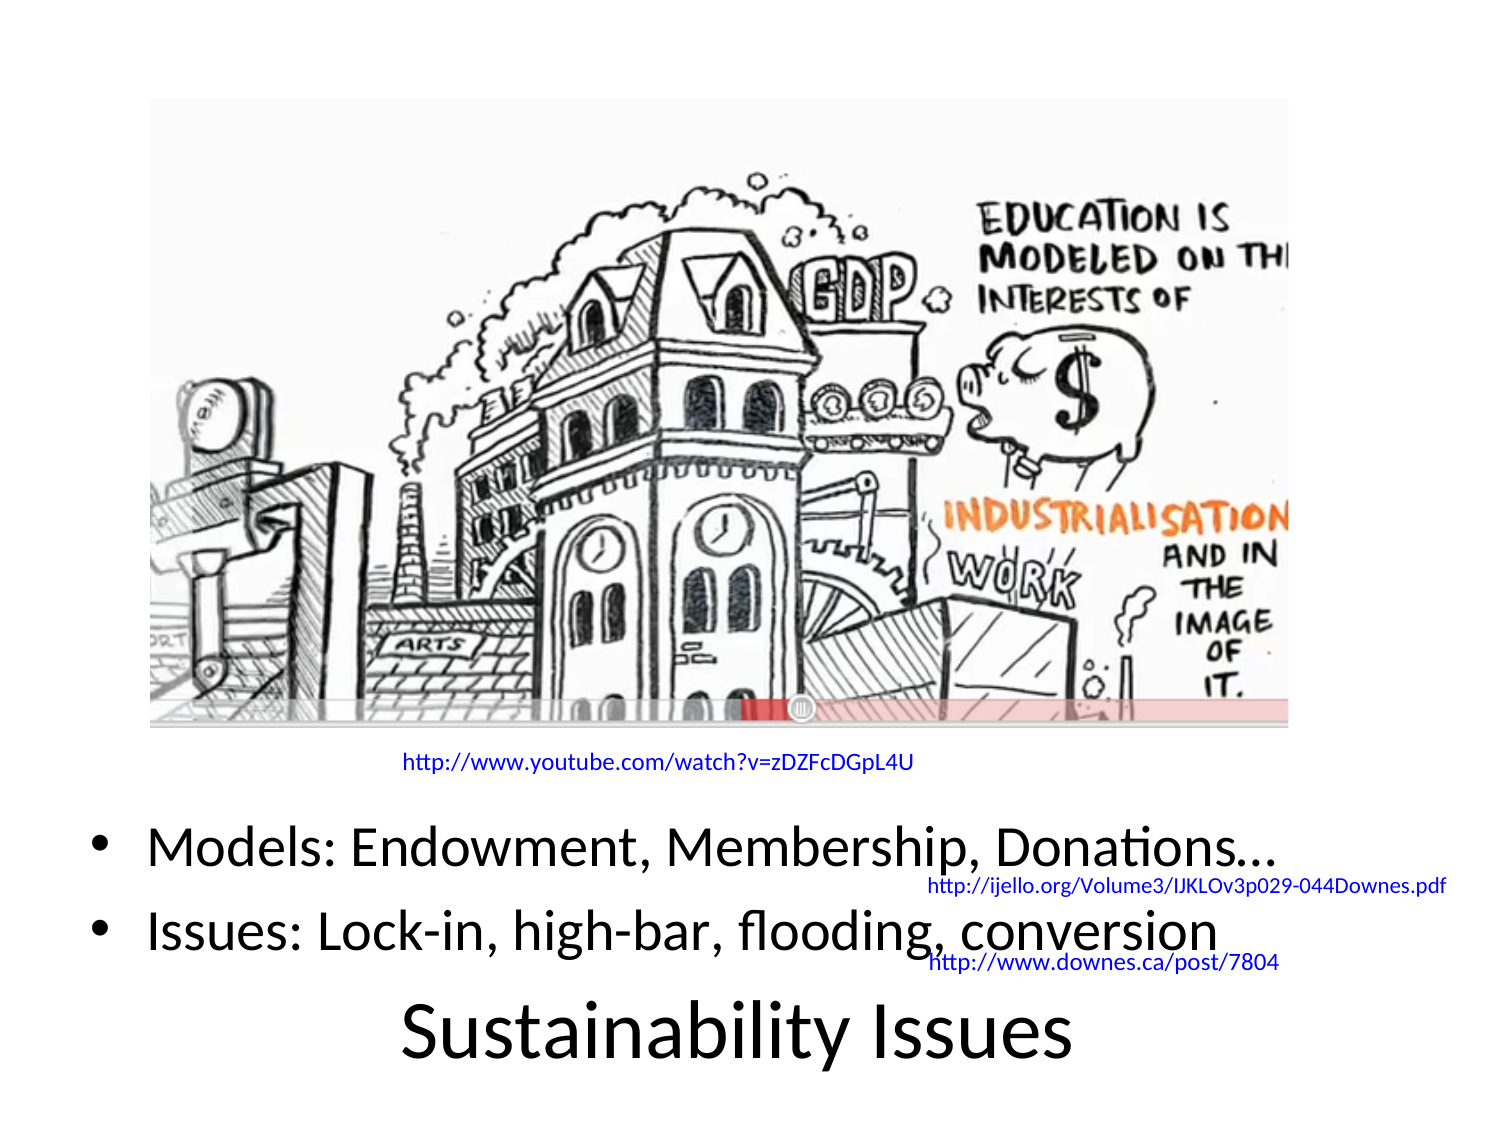

http://www.youtube.com/watch?v=zDZFcDGpL4U
Models: Endowment, Membership, Donations…
Issues: Lock-in, high-bar, flooding, conversion
http://ijello.org/Volume3/IJKLOv3p029-044Downes.pdf
http://www.downes.ca/post/7804
# Sustainability Issues